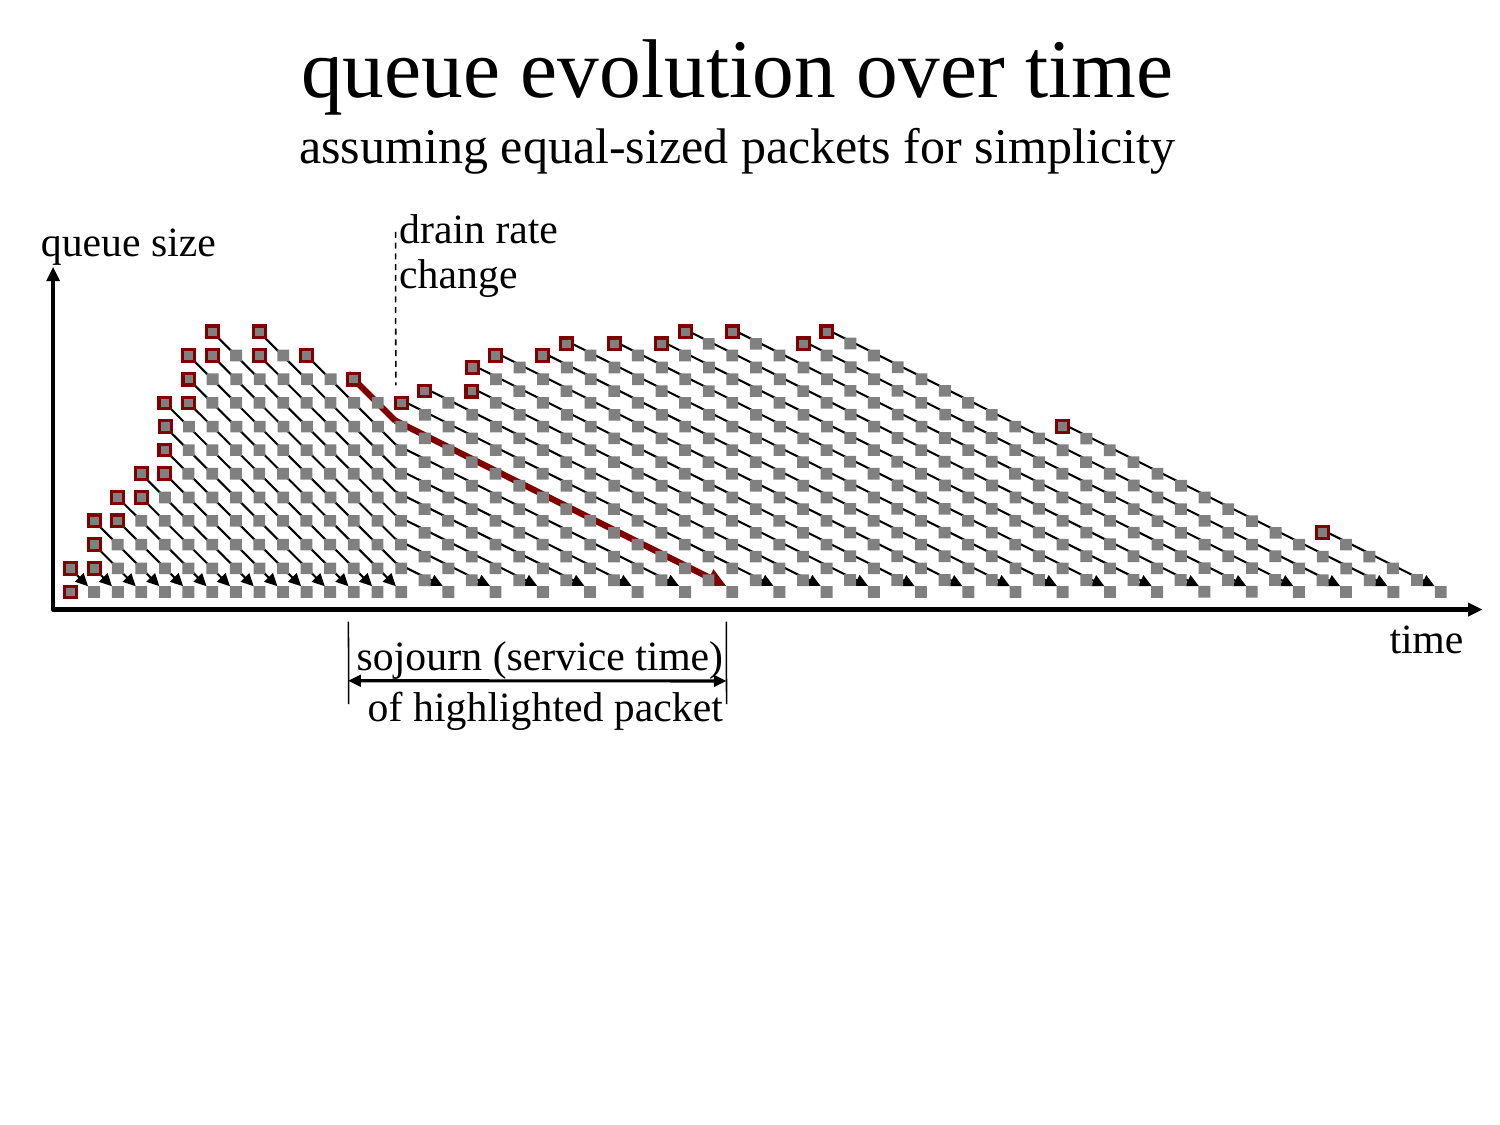

queue evolution over time
assuming equal-sized packets for simplicity
drain rate
change
queue size
time
sojourn (service time)
of highlighted packet